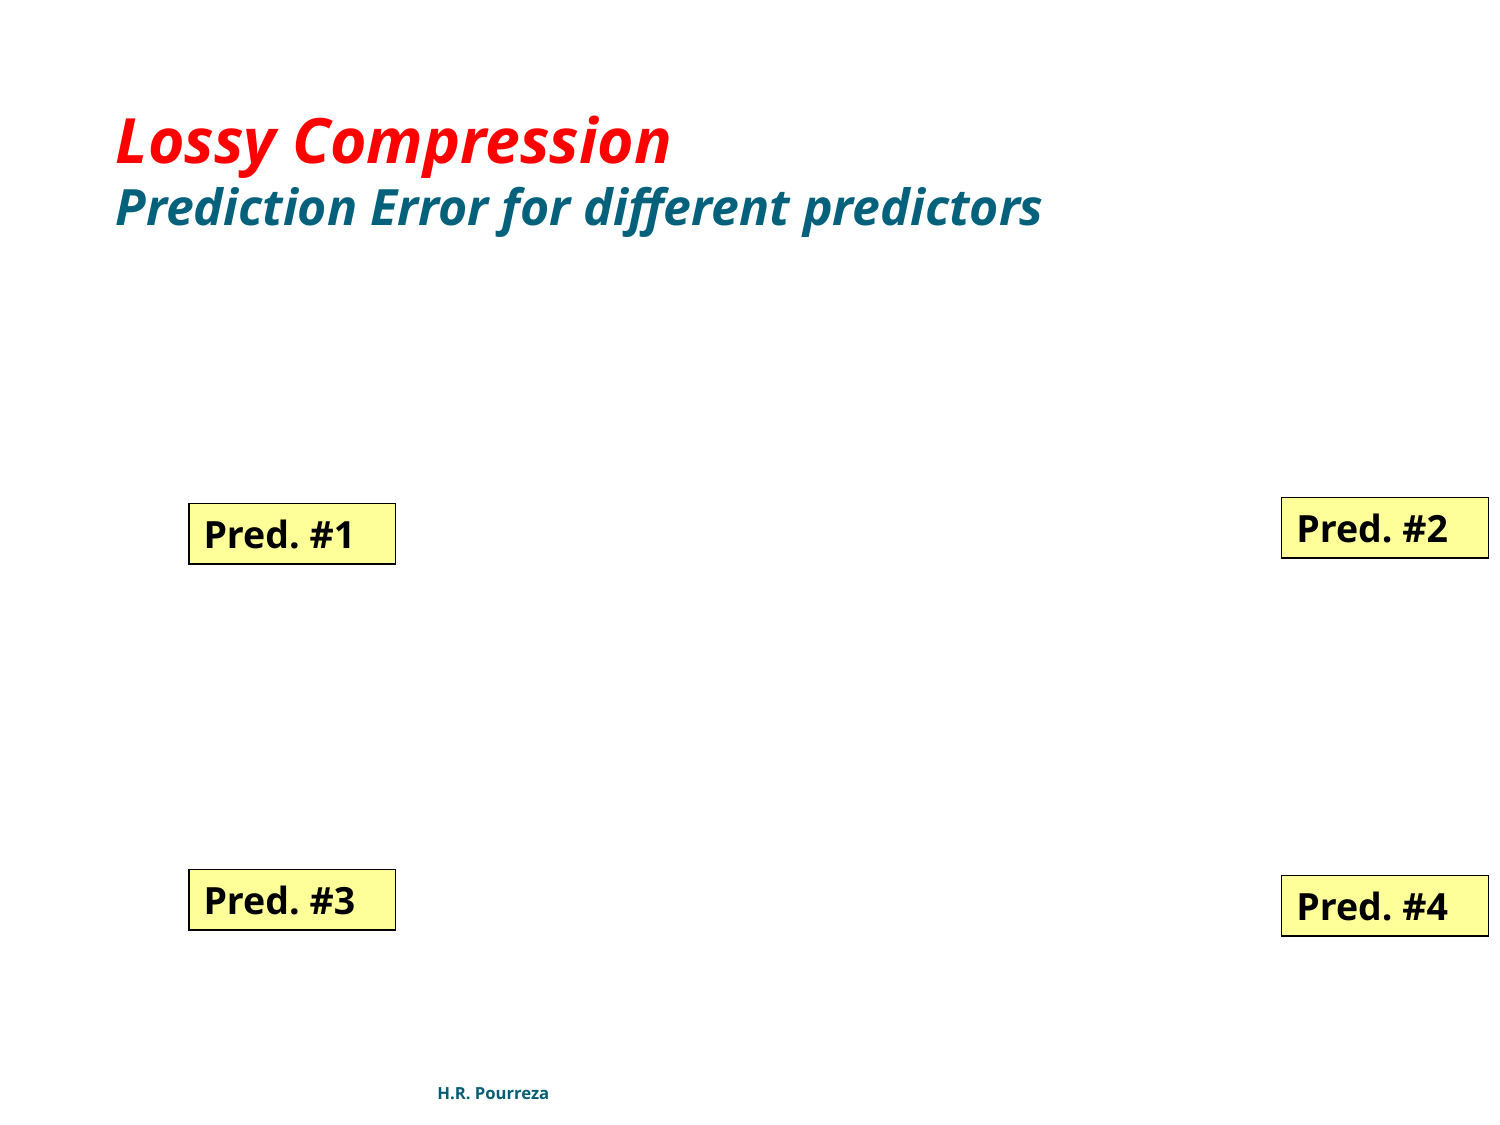

Lossy Compression
Prediction Error for different predictors
Pred. #2
Pred. #1
Pred. #3
Pred. #4
H.R. Pourreza